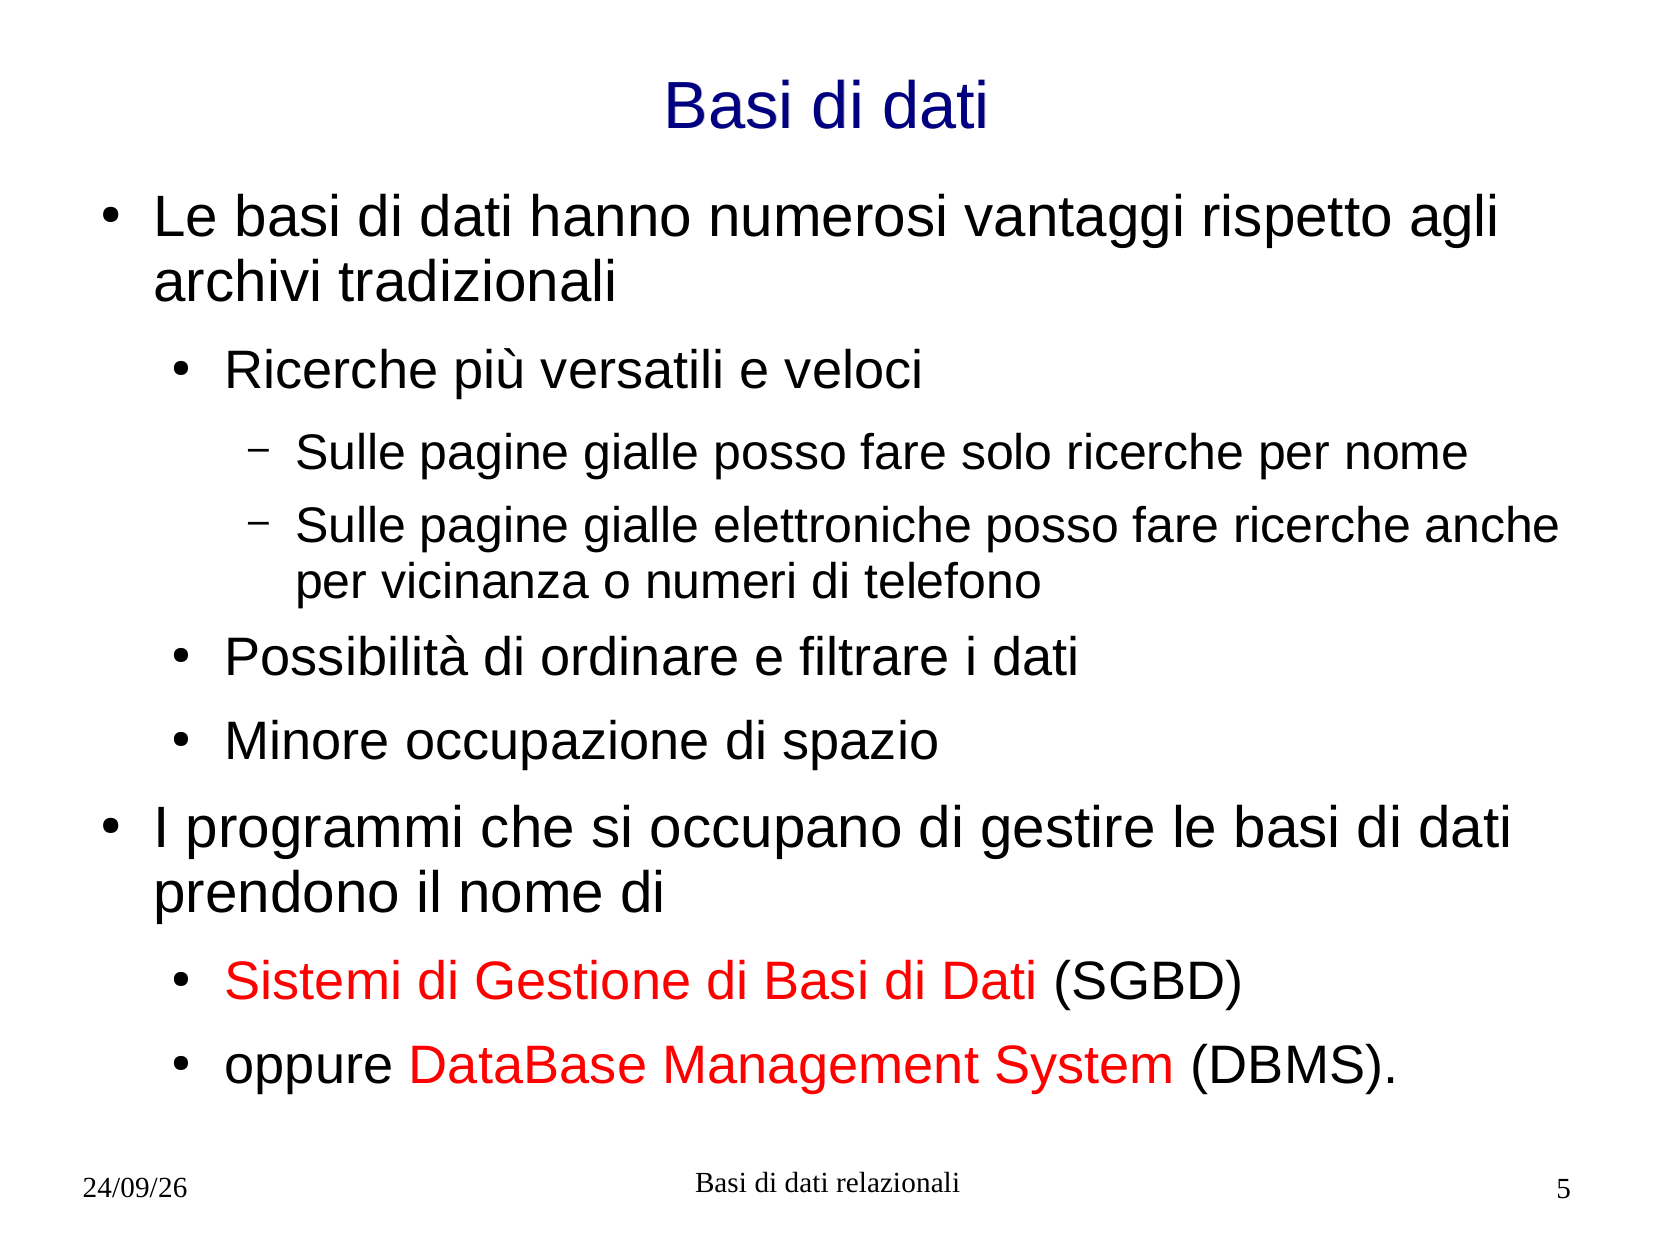

# Basi di dati
Le basi di dati hanno numerosi vantaggi rispetto agli archivi tradizionali
Ricerche più versatili e veloci
Sulle pagine gialle posso fare solo ricerche per nome
Sulle pagine gialle elettroniche posso fare ricerche anche per vicinanza o numeri di telefono
Possibilità di ordinare e filtrare i dati
Minore occupazione di spazio
I programmi che si occupano di gestire le basi di dati prendono il nome di
Sistemi di Gestione di Basi di Dati (SGBD)
oppure DataBase Management System (DBMS).